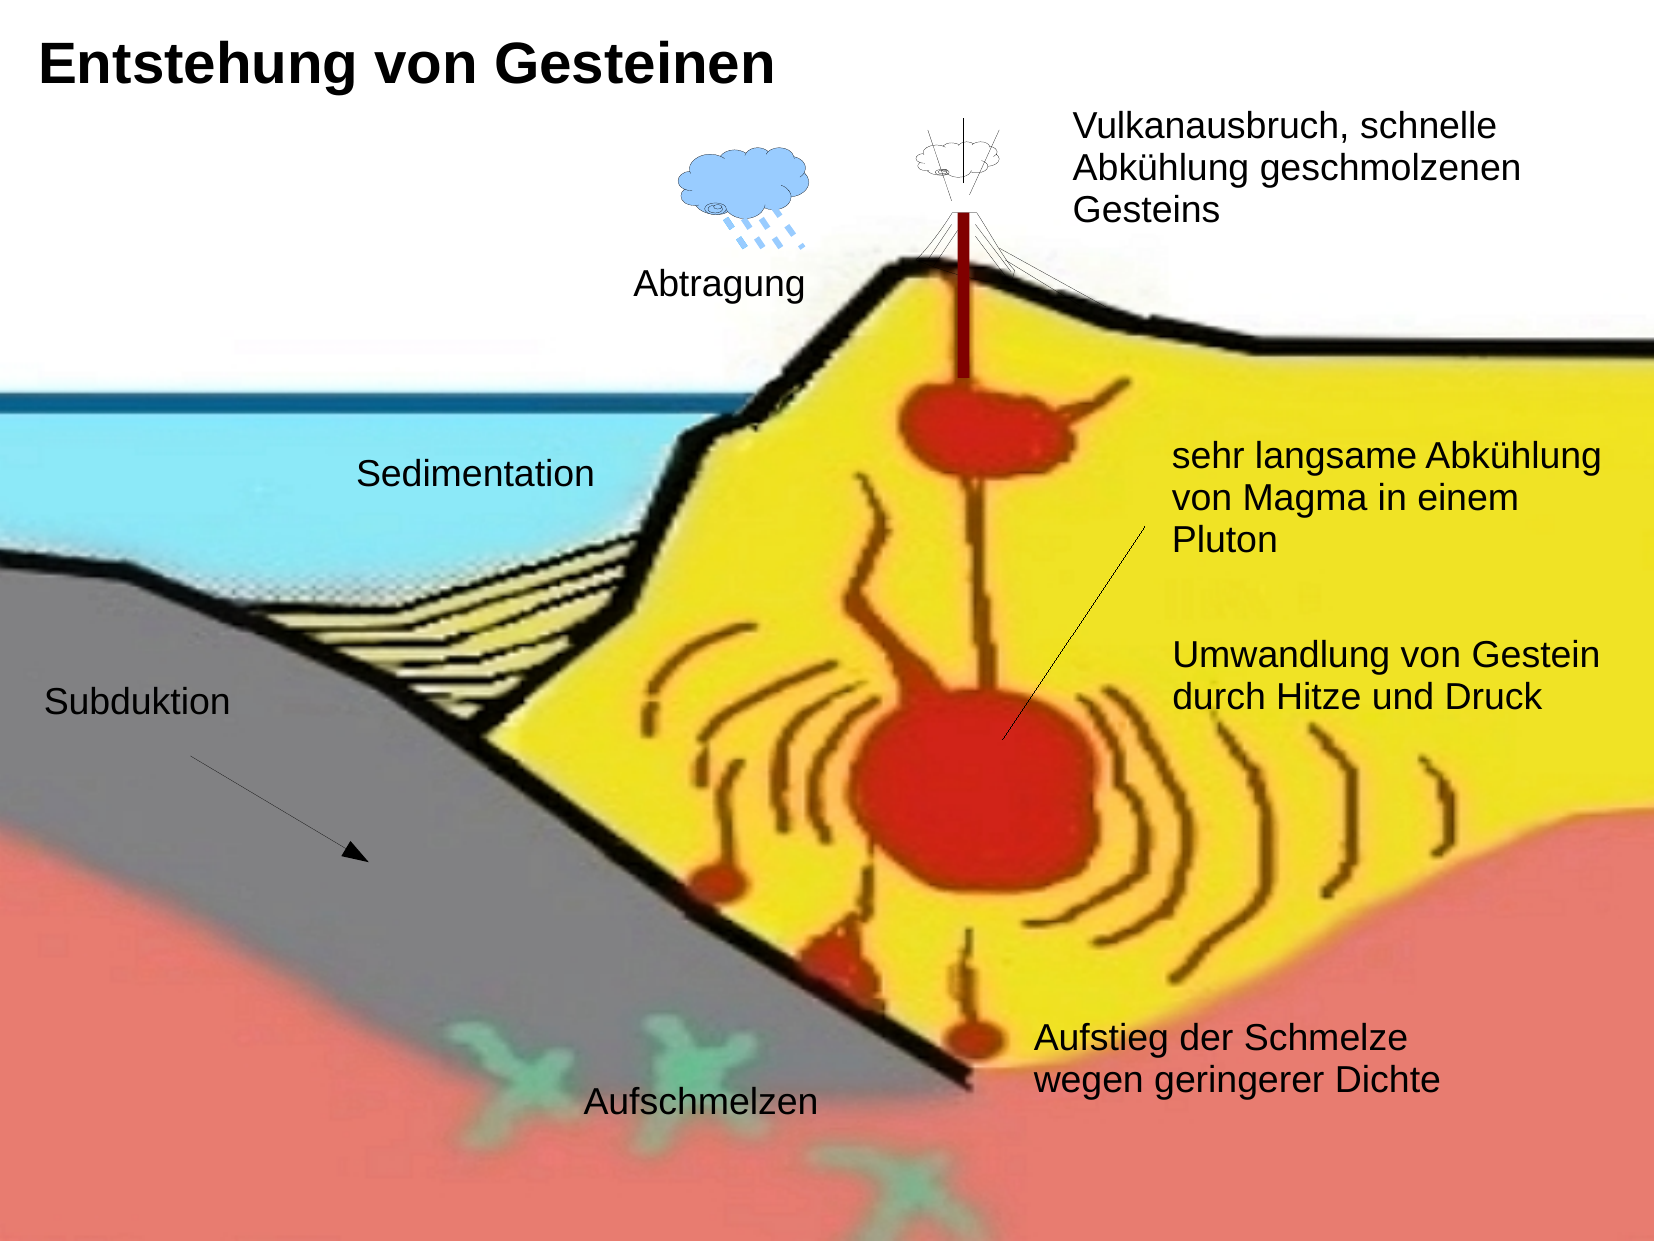

Entstehung von Gesteinen
Vulkanausbruch, schnelle Abkühlung geschmolzenen Gesteins
Abtragung
sehr langsame Abkühlung von Magma in einem Pluton
Sedimentation
Umwandlung von Gestein
durch Hitze und Druck
Subduktion
Aufstieg der Schmelze
wegen geringerer Dichte
Aufschmelzen